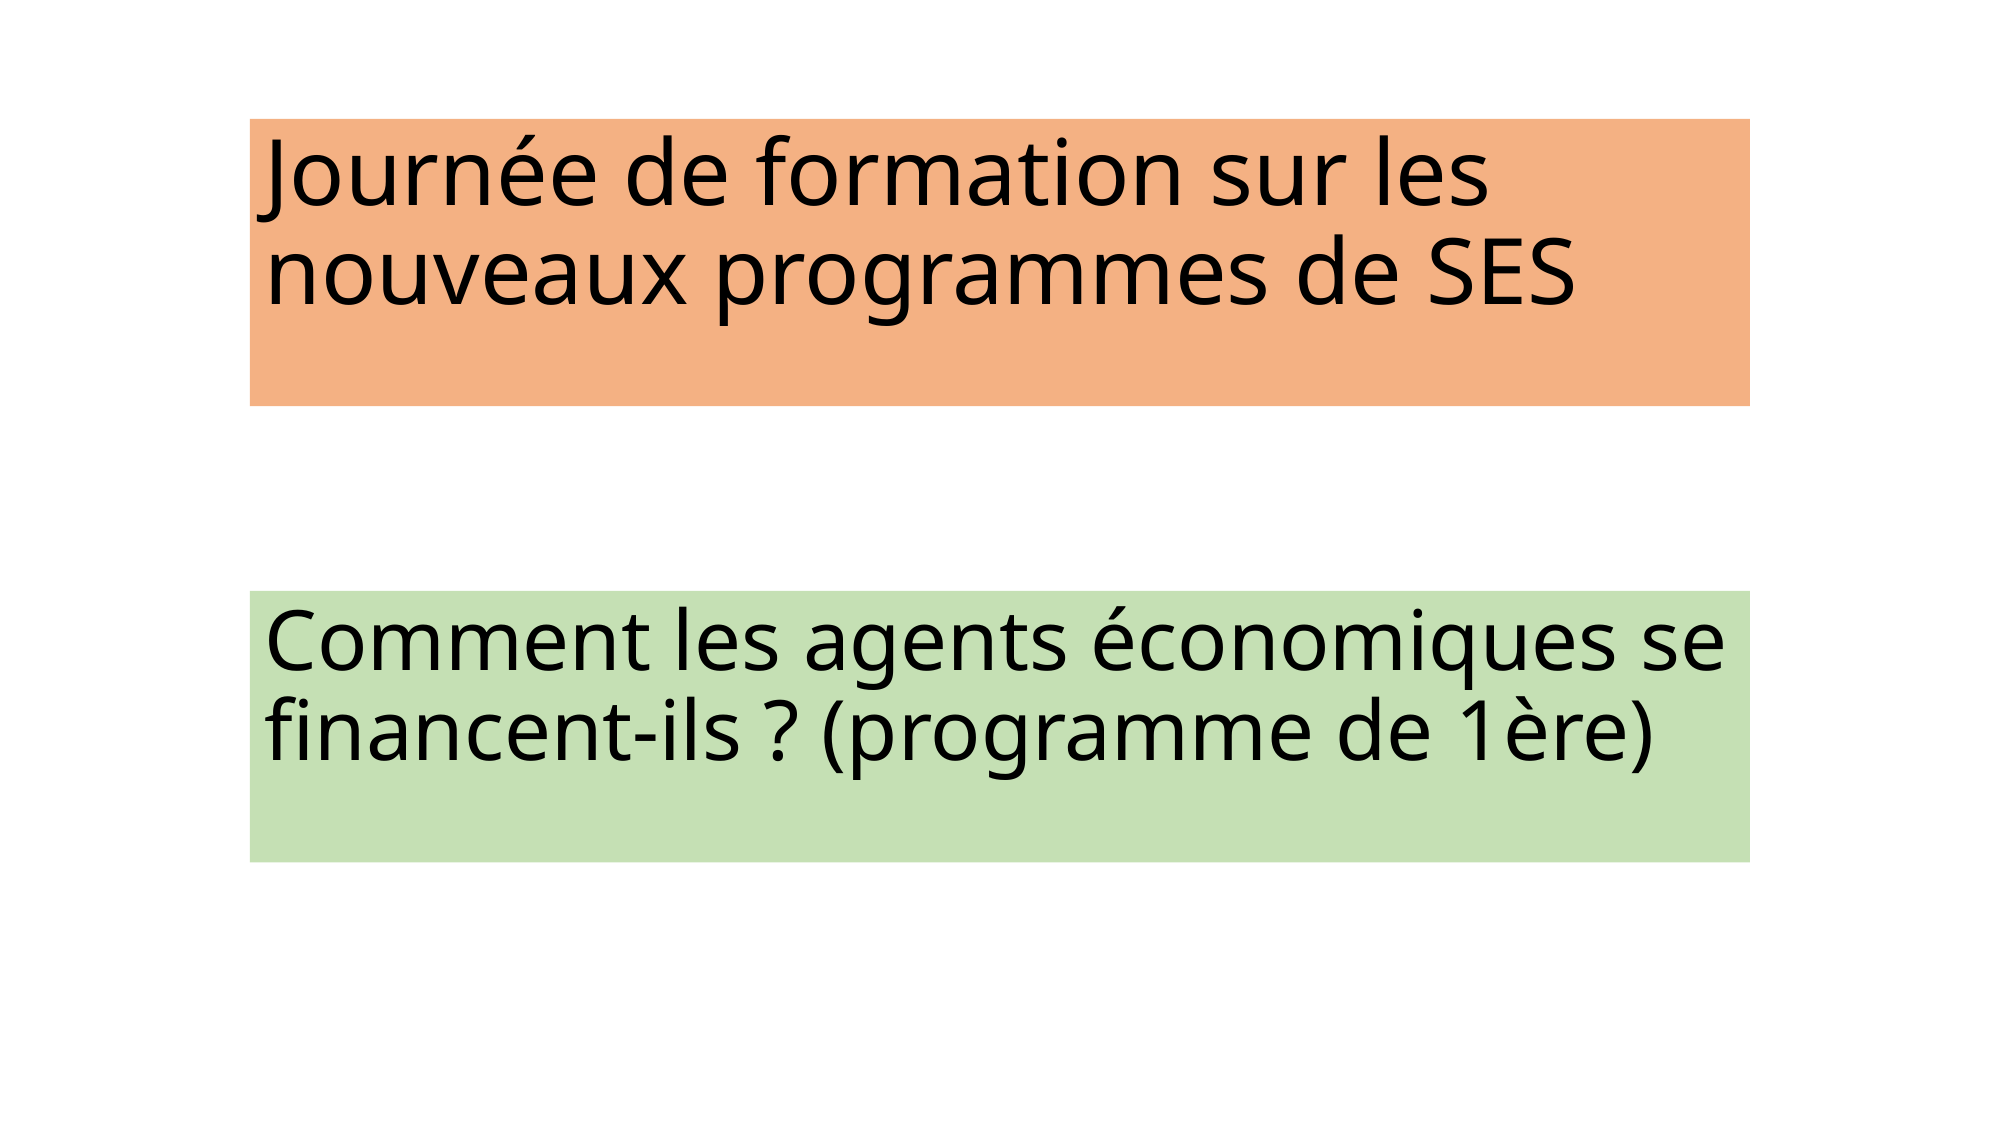

# Journée de formation sur les nouveaux programmes de SES
Comment les agents économiques se financent-ils ? (programme de 1ère)